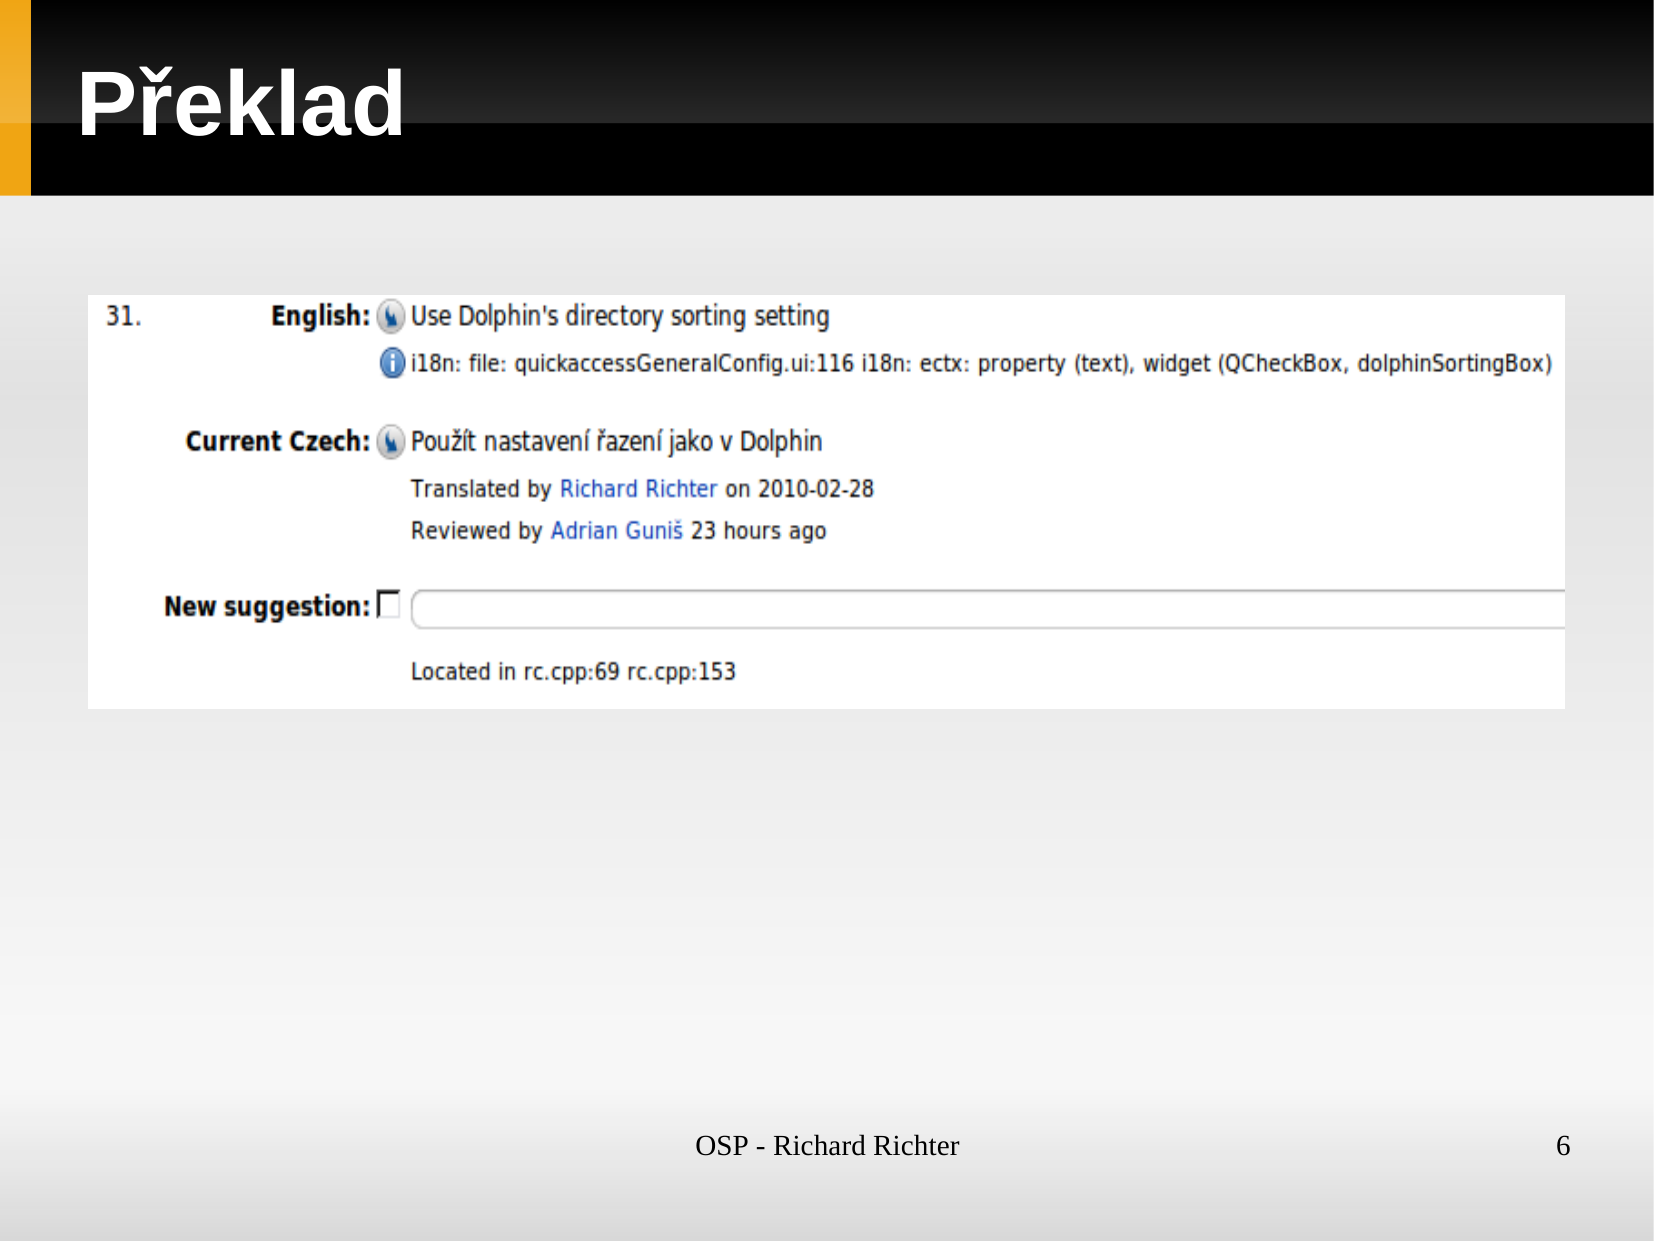

# Překlad
OSP - Richard Richter
6